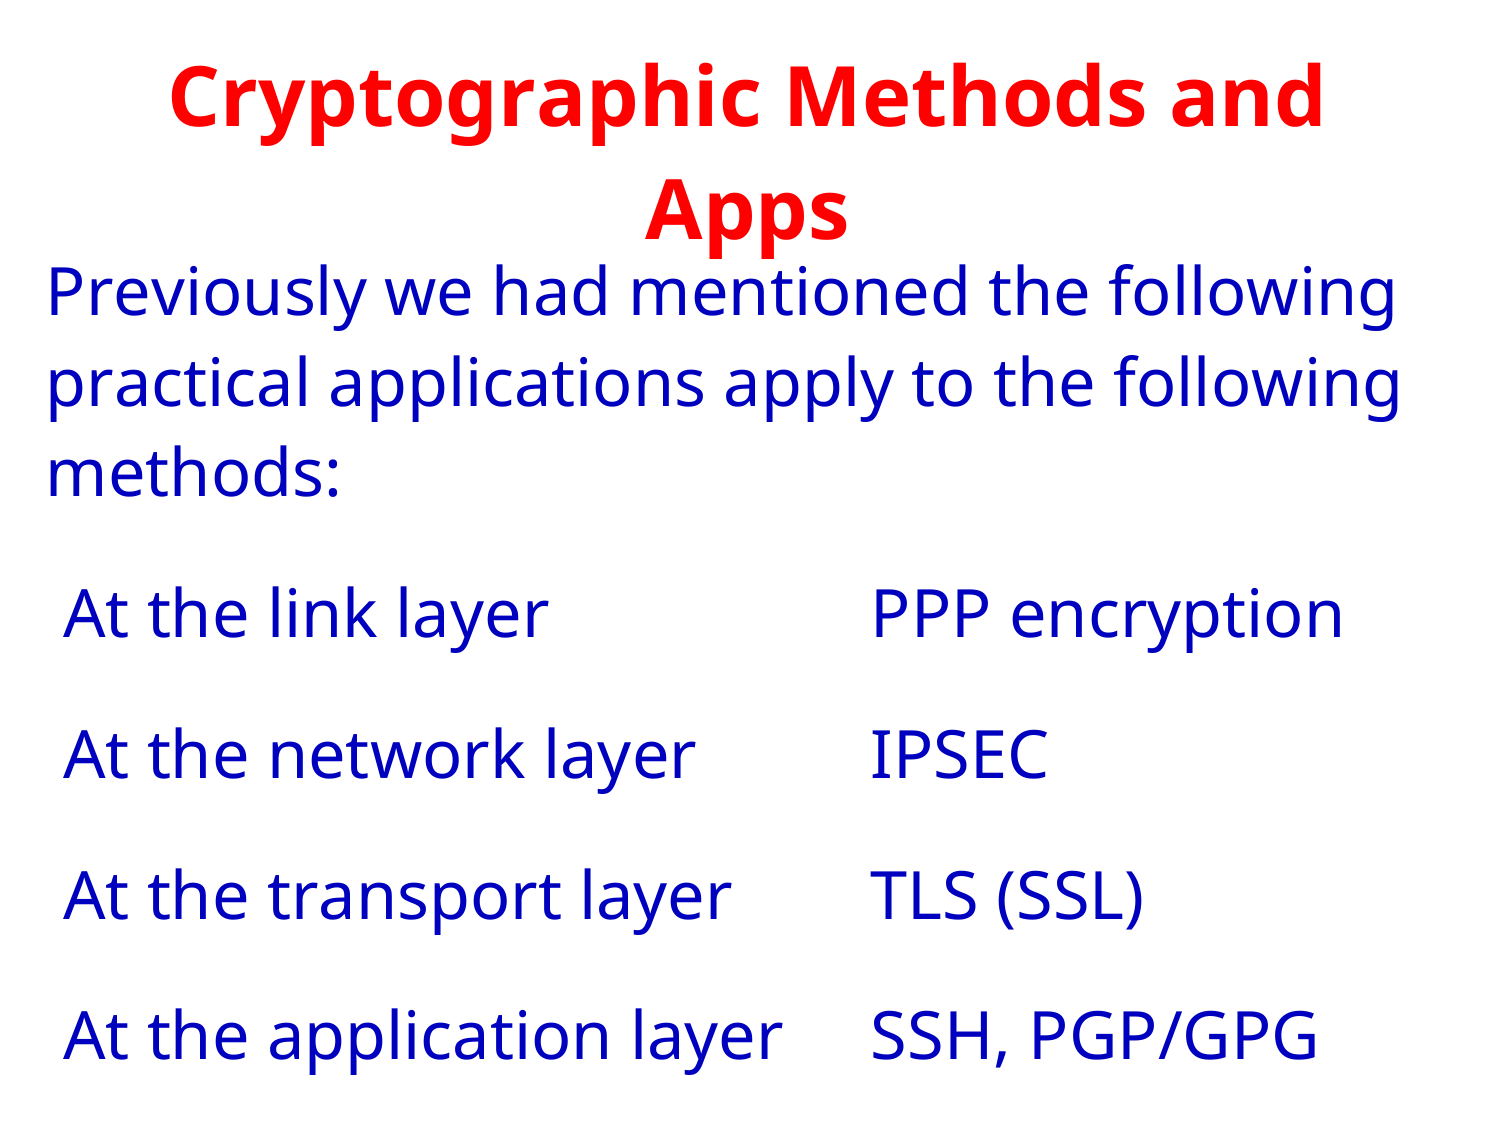

# Cryptographic Methods and Apps
Previously we had mentioned the following practical applications apply to the following methods:
 At the link layer			PPP encryption
 At the network layer		IPSEC
 At the transport layer	TLS (SSL)
 At the application layer	SSH, PGP/GPG